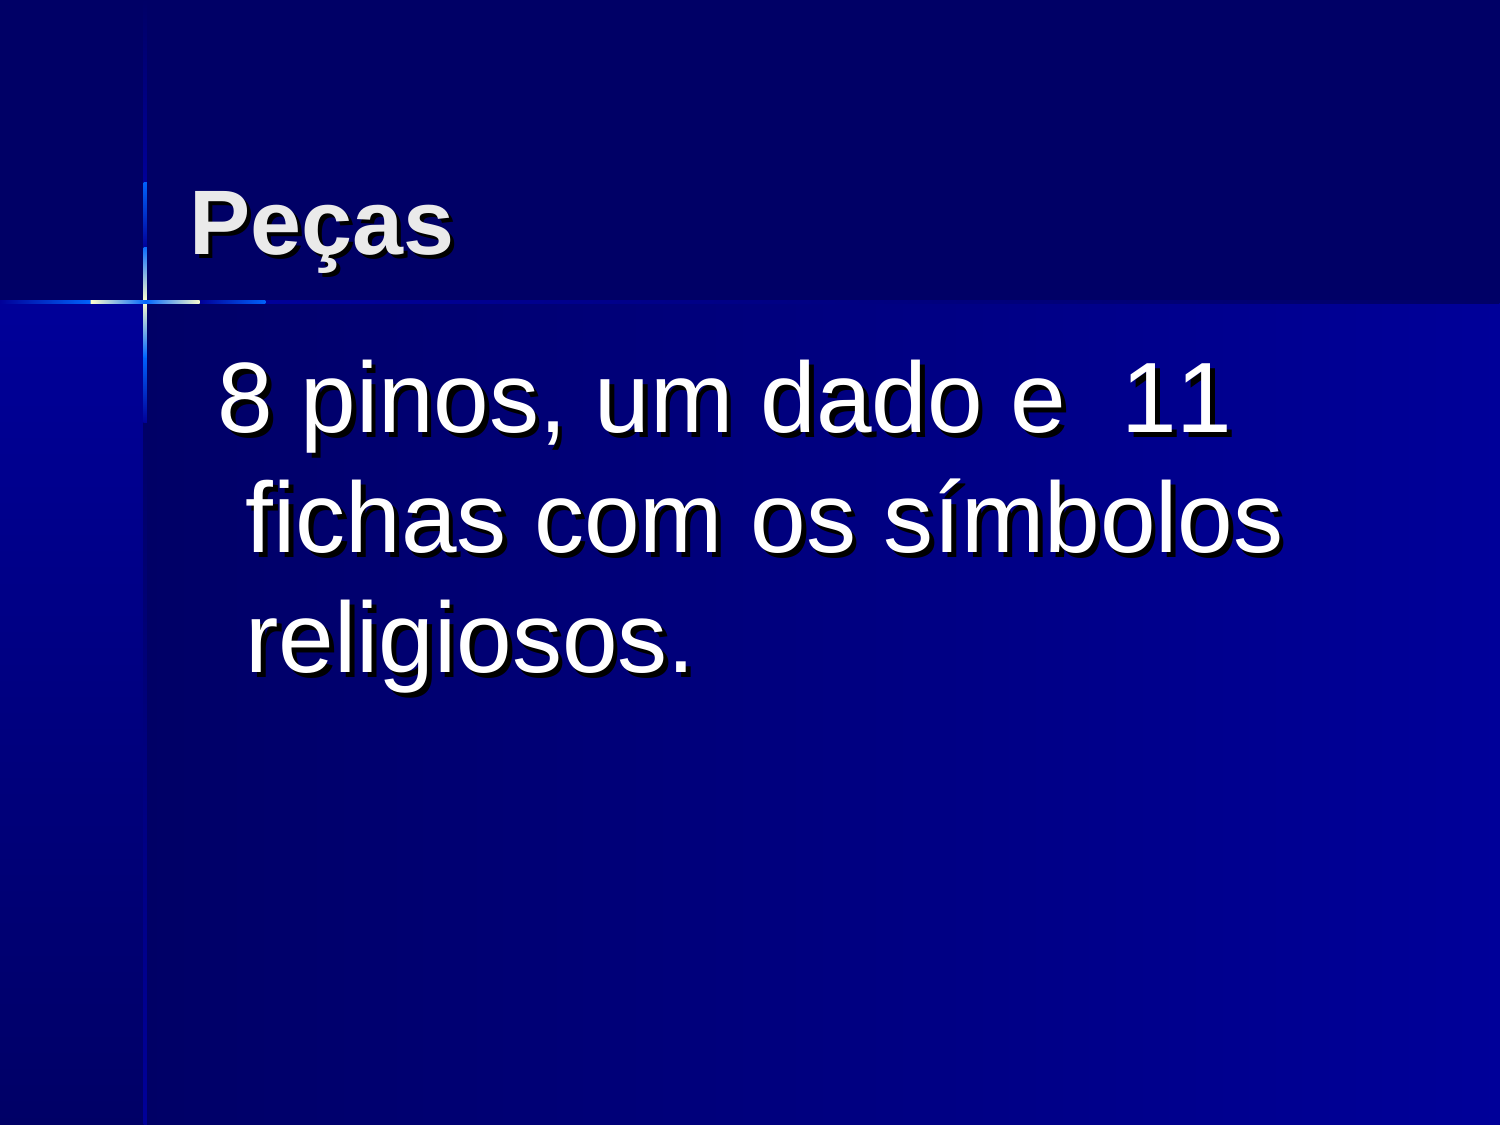

# Peças
 8 pinos, um dado e 11 fichas com os símbolos religiosos.